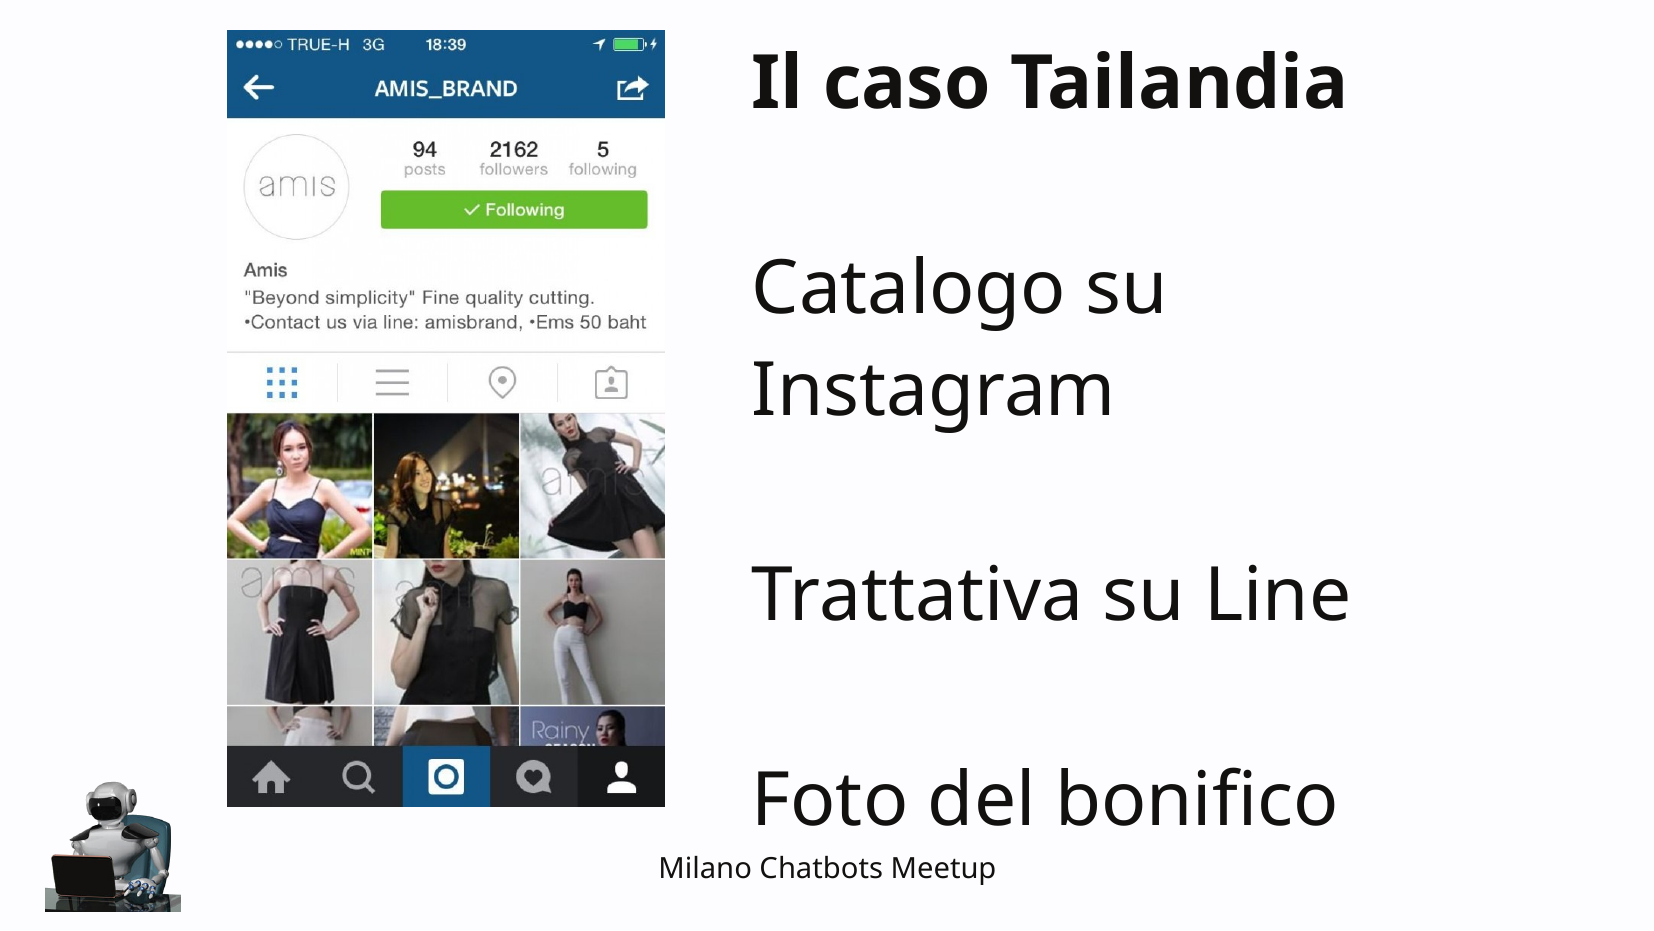

Il caso Tailandia
Catalogo su Instagram
Trattativa su Line
Foto del bonifico